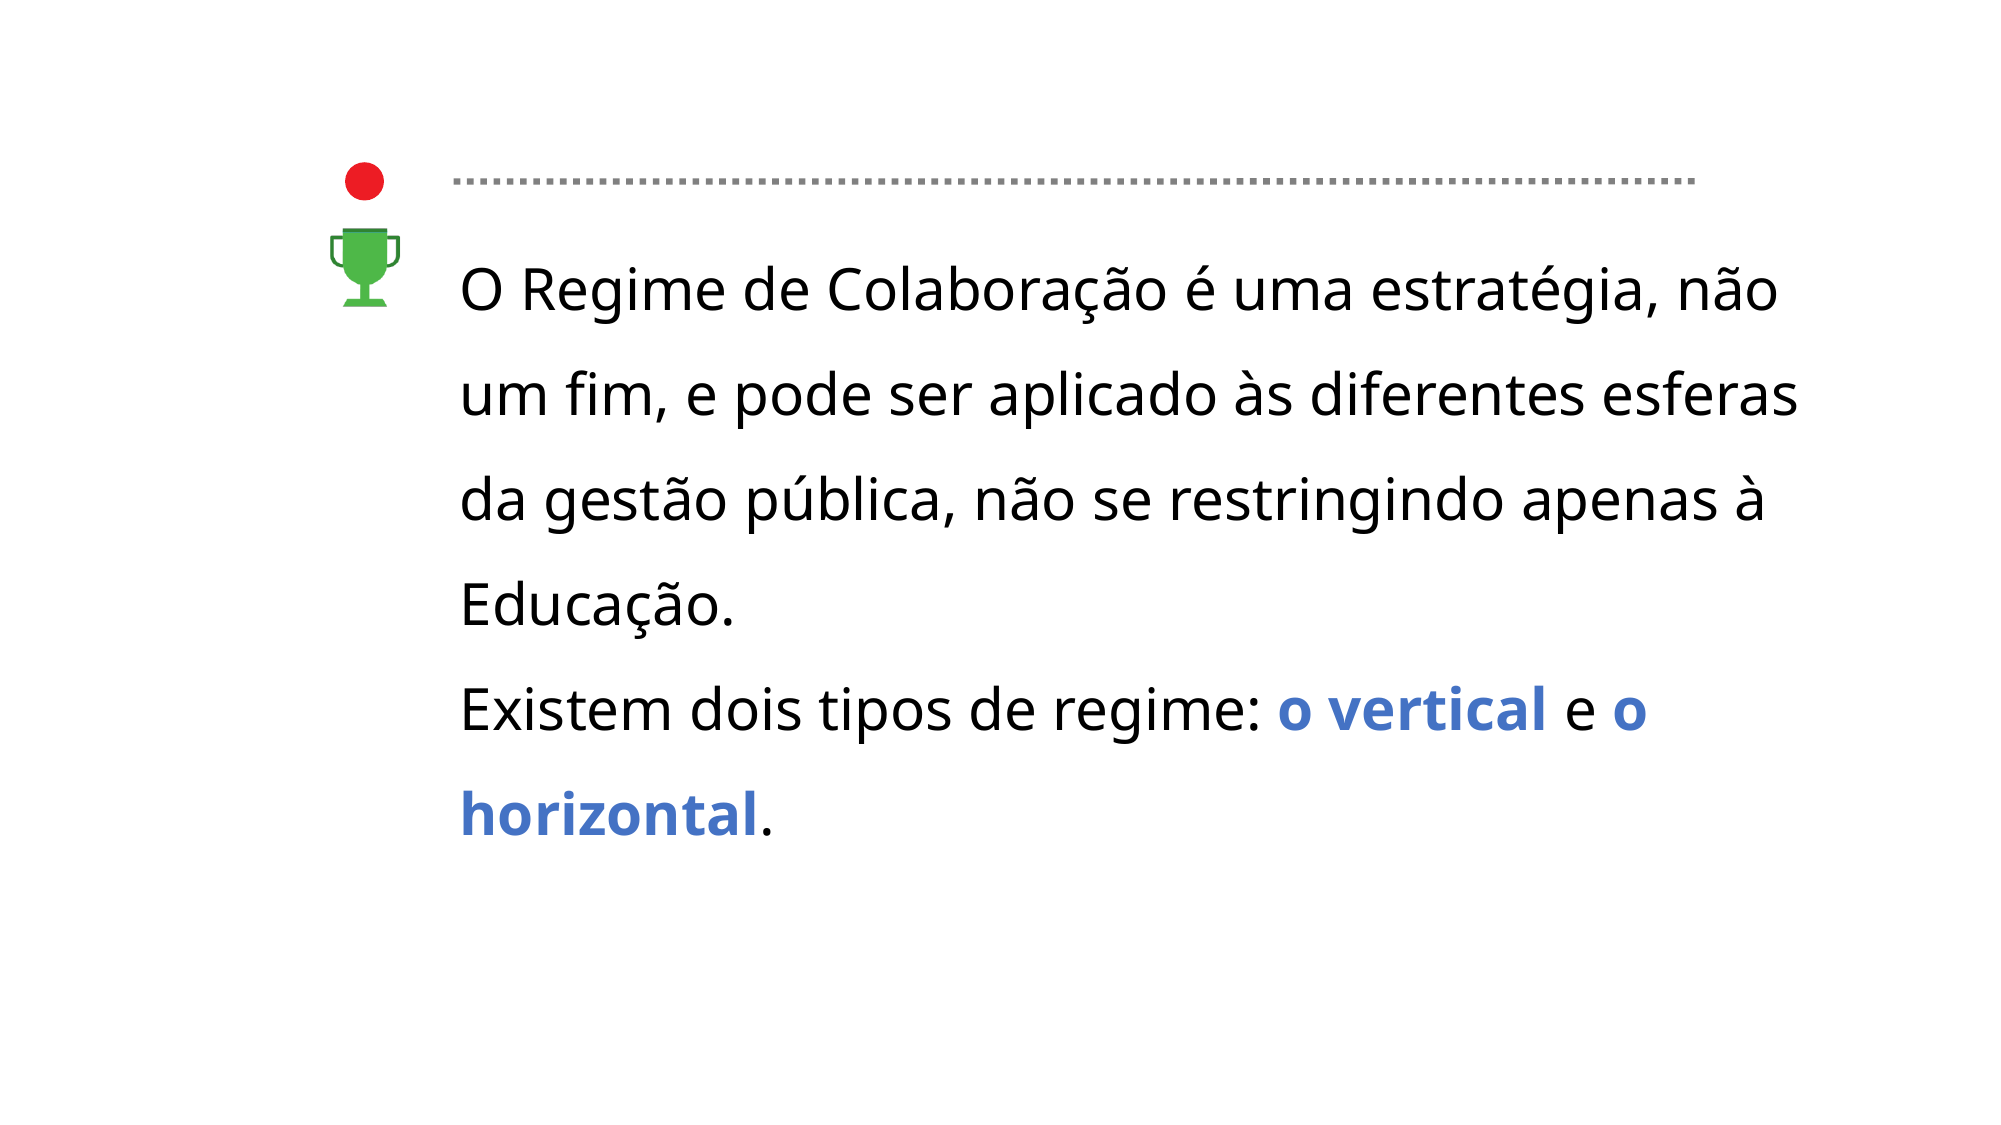

O Regime de Colaboração é uma estratégia, não um fim, e pode ser aplicado às diferentes esferas da gestão pública, não se restringindo apenas à Educação.
Existem dois tipos de regime: o vertical e o horizontal.